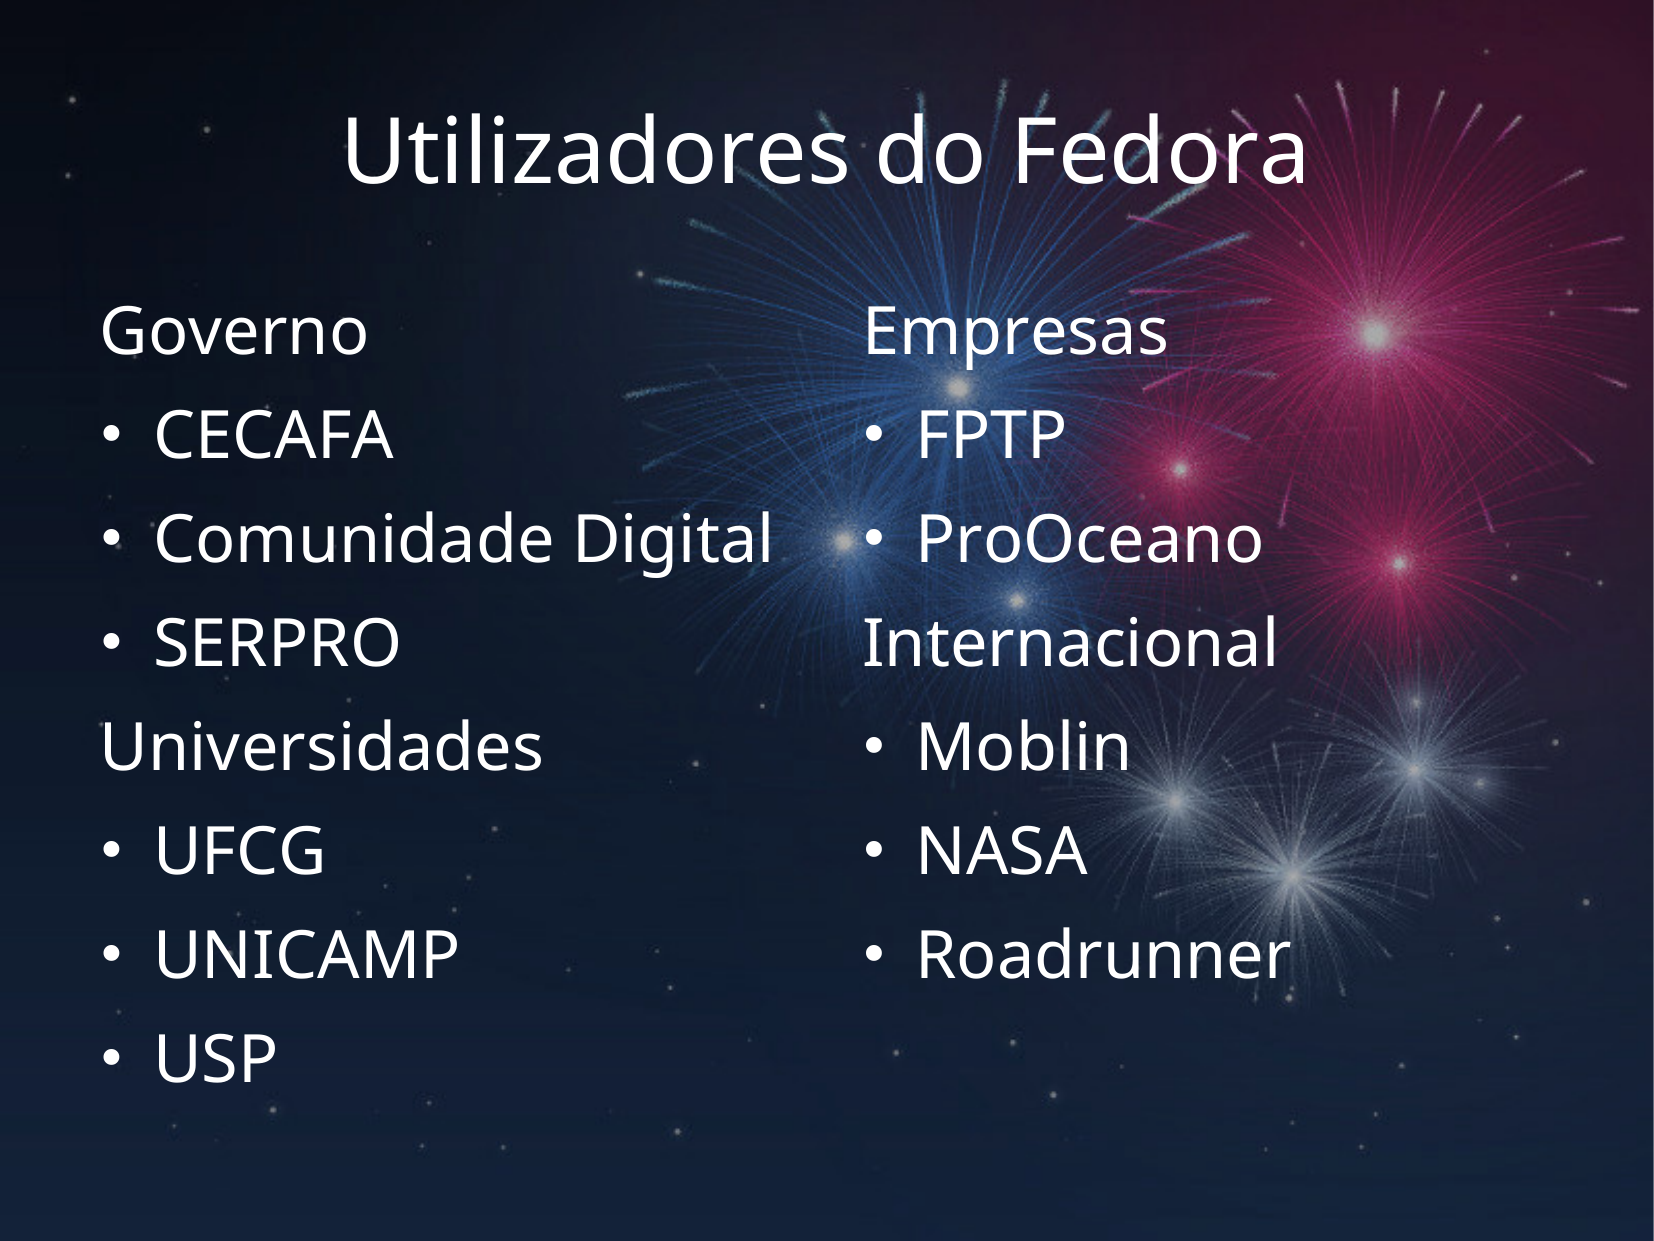

# Utilizadores do Fedora
Governo
CECAFA
Comunidade Digital
SERPRO
Universidades
UFCG
UNICAMP
USP
Empresas
FPTP
ProOceano
Internacional
Moblin
NASA
Roadrunner